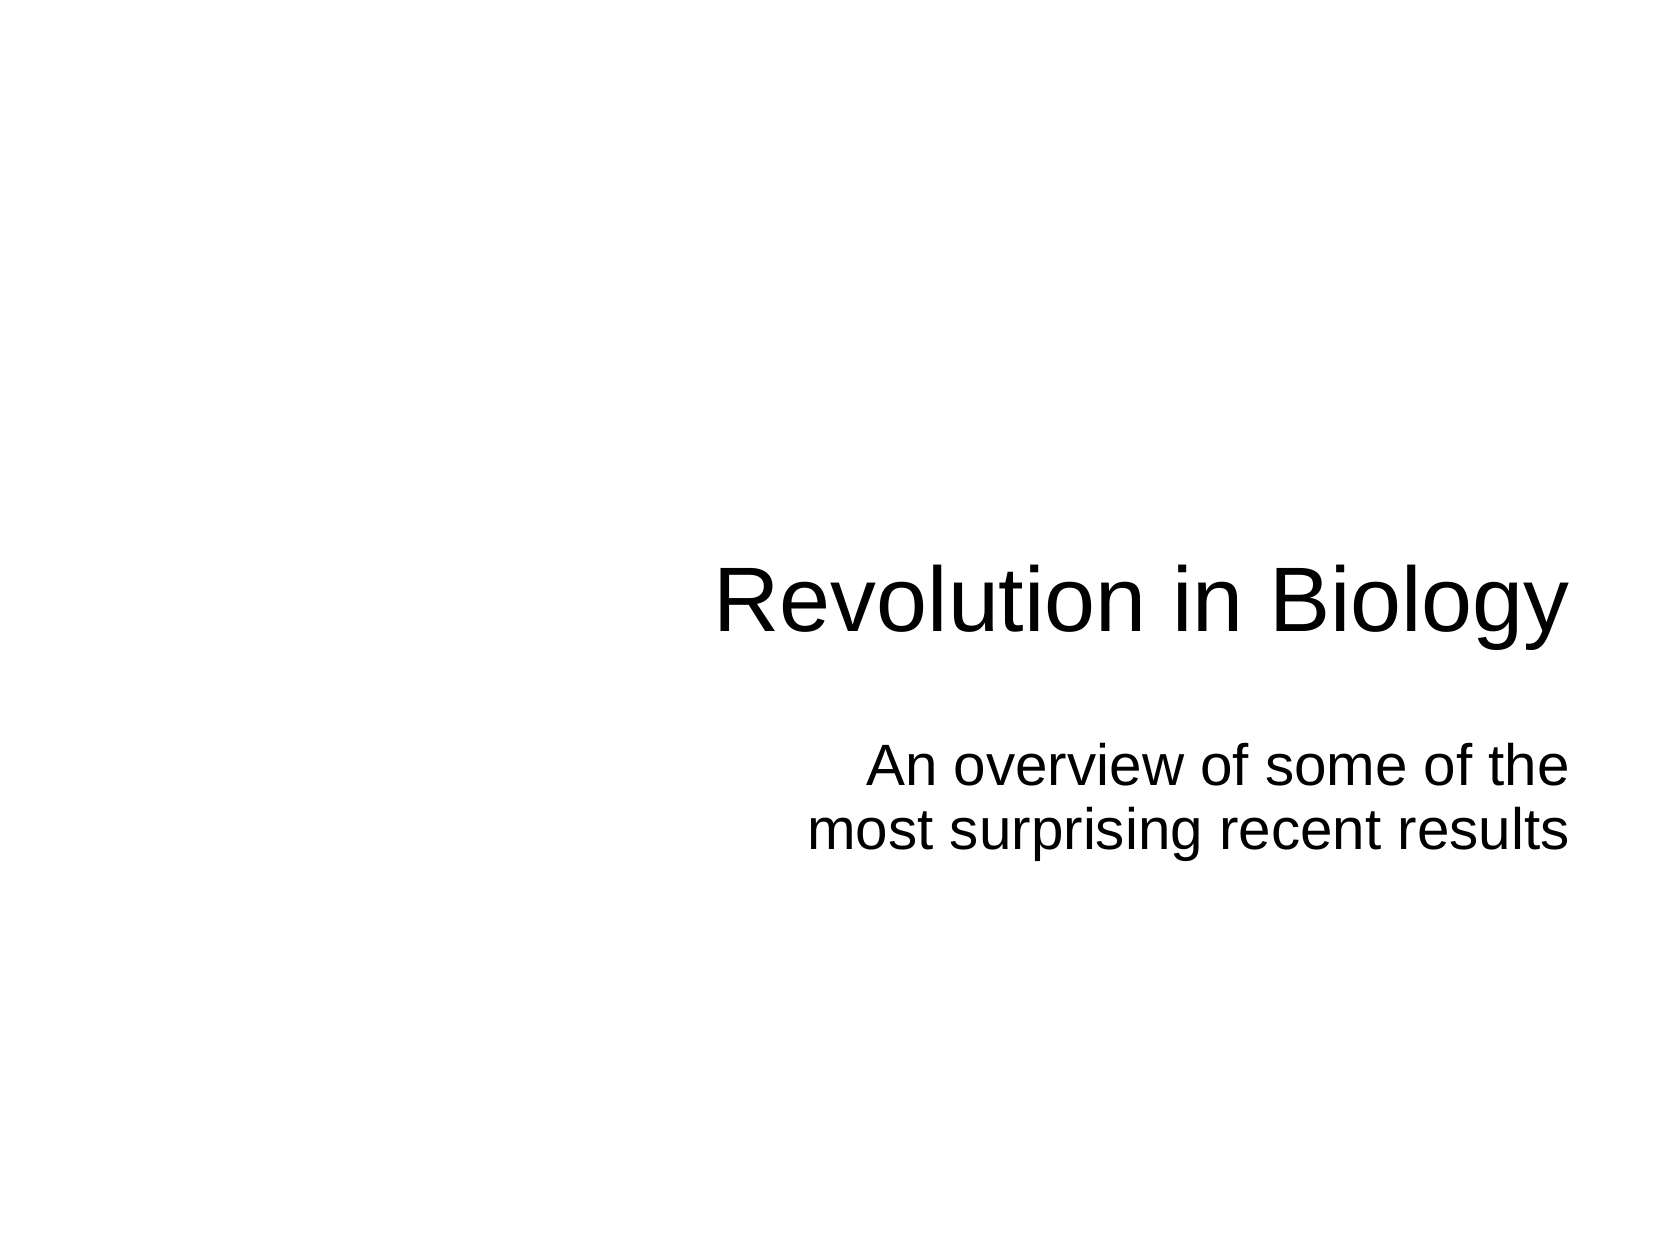

# Revolution in Biology
An overview of some of the
most surprising recent results